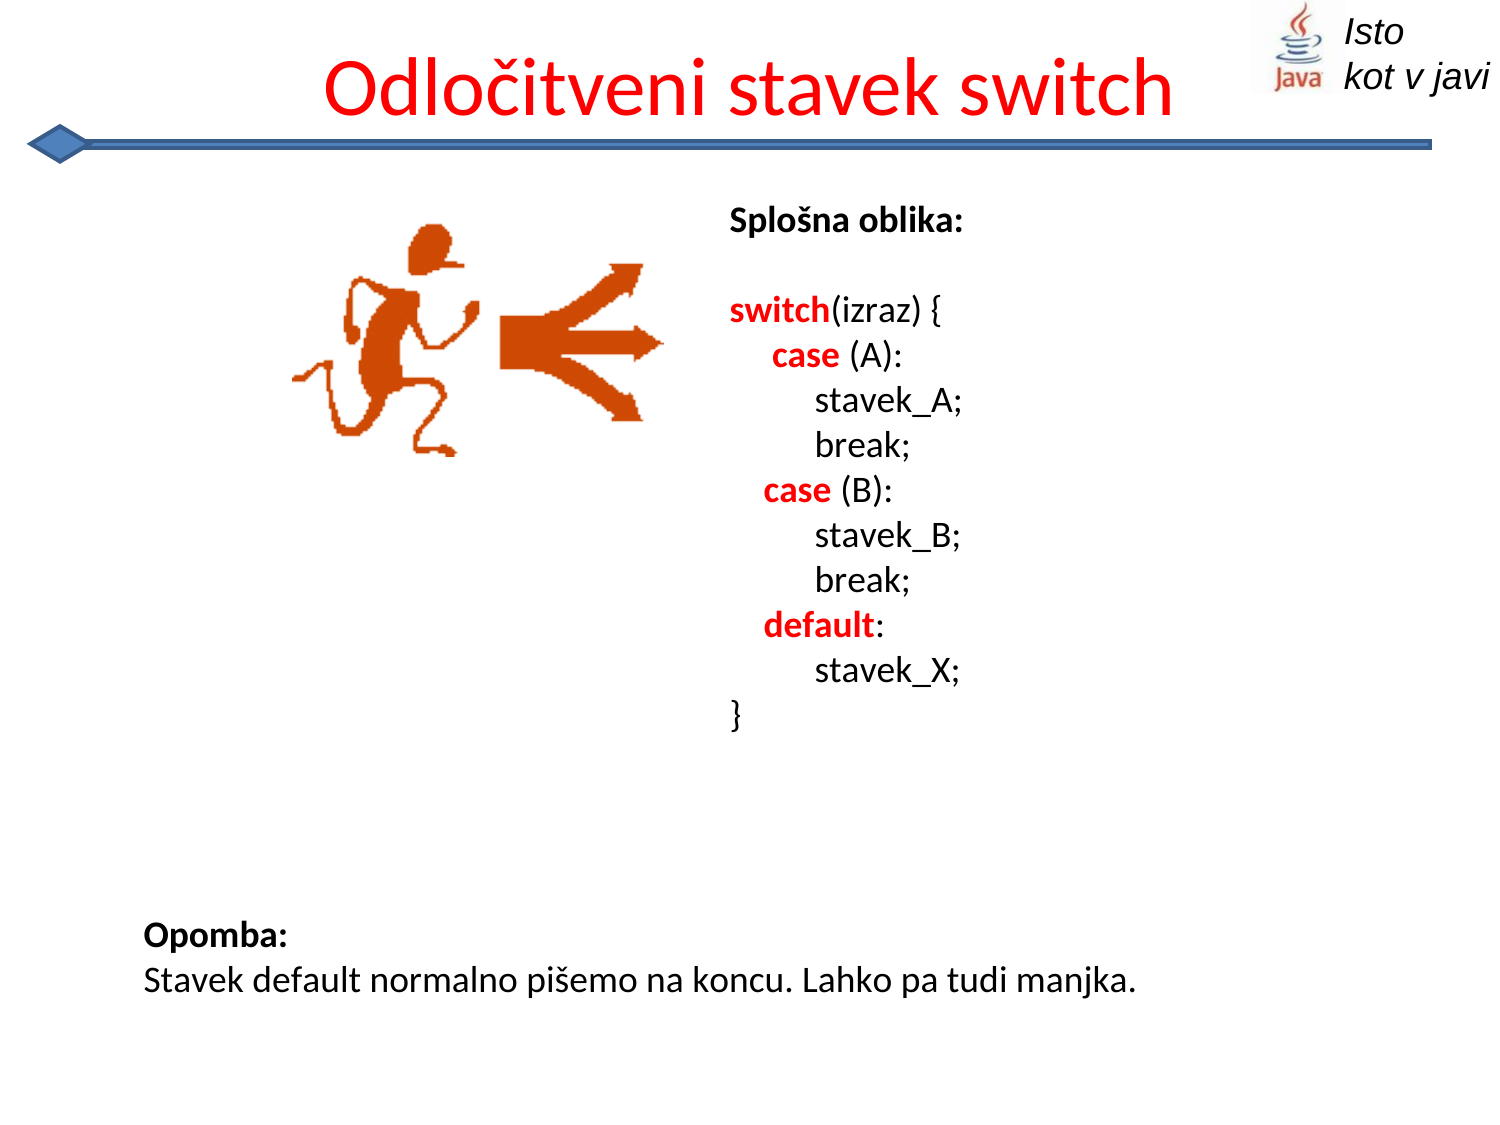

Isto
kot v javi
# Odločitveni stavek switch
Splošna oblika:
switch(izraz) {
 case (A):
 stavek_A;
 break;
 case (B):
 stavek_B;
 break;
 default:
 stavek_X;
}
Opomba:
Stavek default normalno pišemo na koncu. Lahko pa tudi manjka.